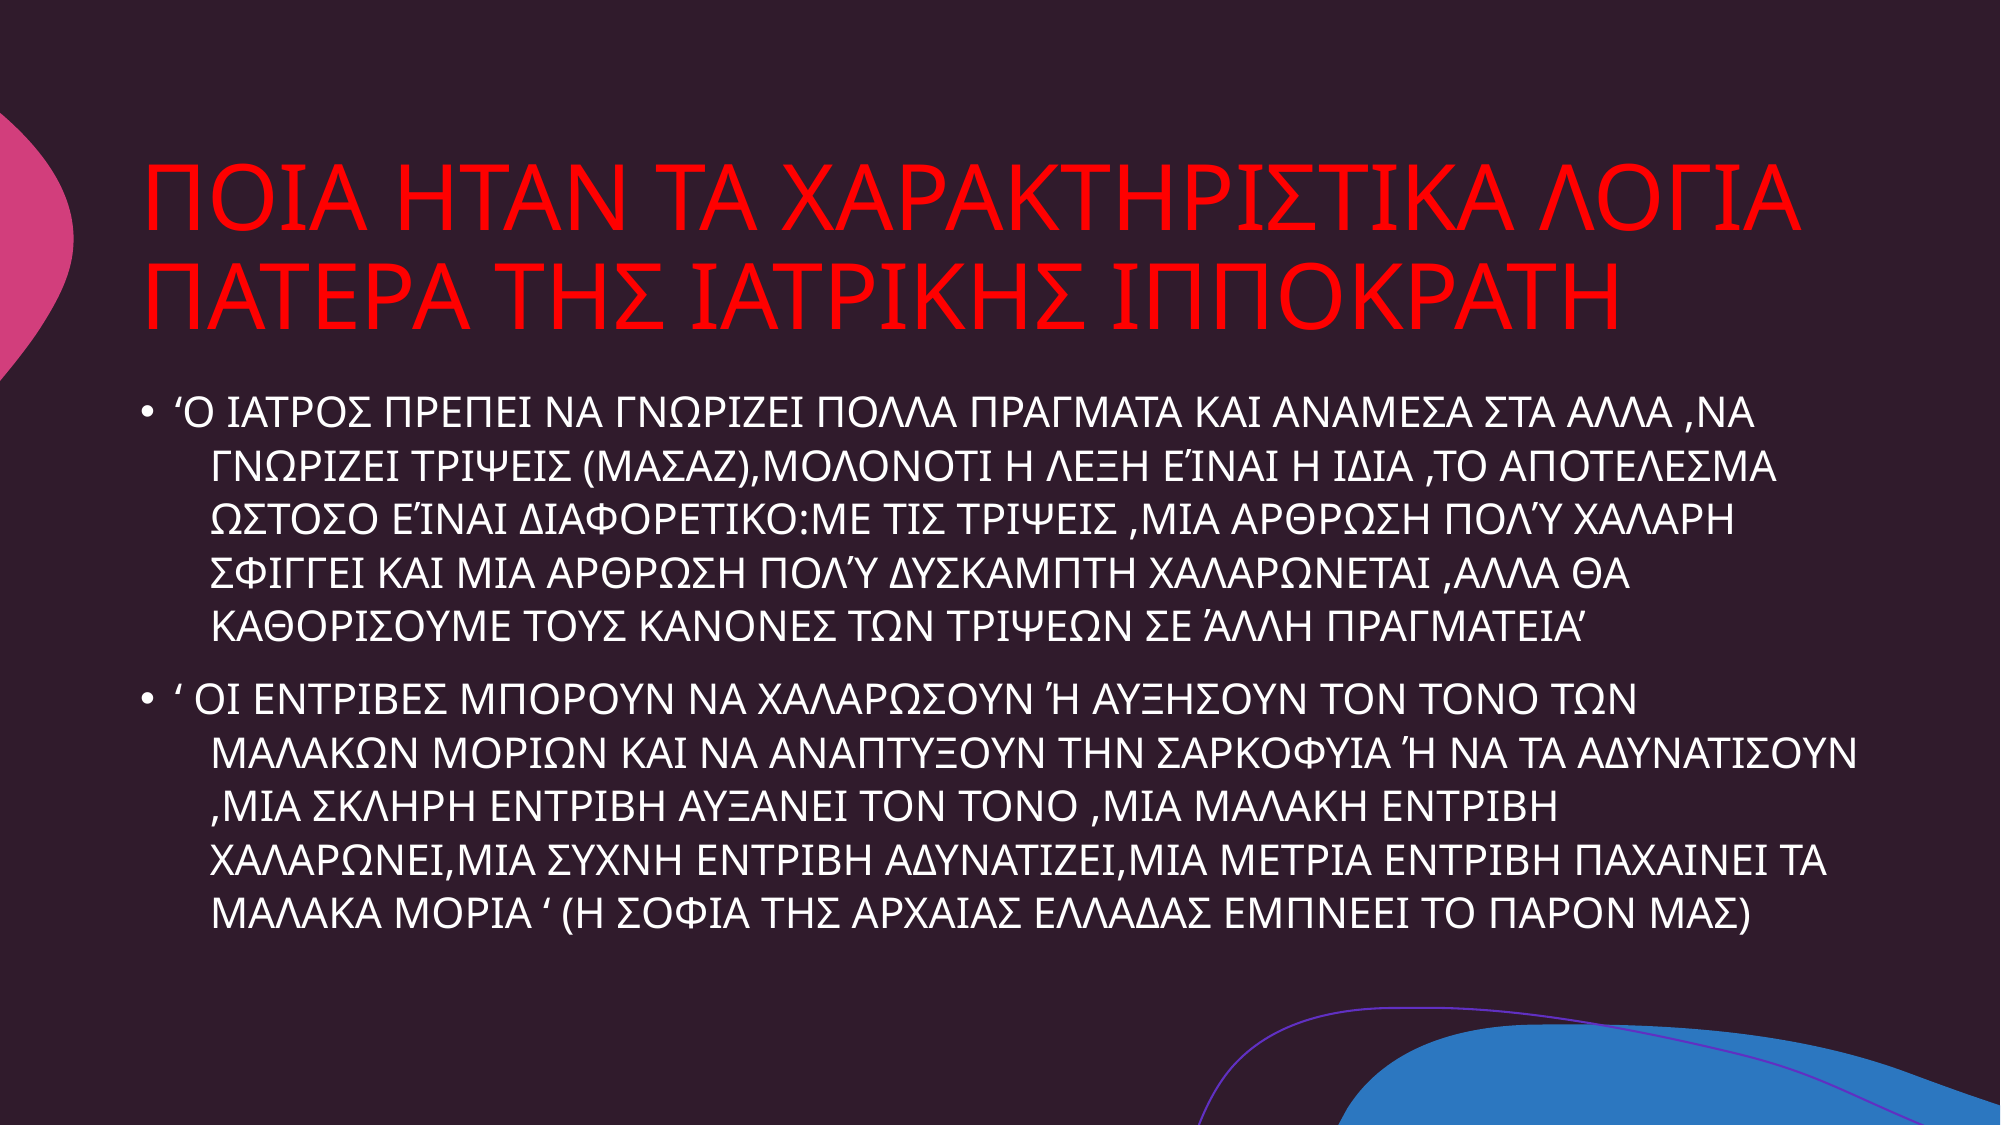

# ΠΟΙΑ ΗΤΑΝ ΤΑ ΧΑΡΑΚΤΗΡΙΣΤΙΚΑ ΛΟΓΙΑ ΠΑΤΕΡΑ ΤΗΣ ΙΑΤΡΙΚΗΣ ΙΠΠΟΚΡΑΤΗ
‘Ο ΙΑΤΡΟΣ ΠΡΕΠΕΙ ΝΑ ΓΝΩΡΙΖΕΙ ΠΟΛΛΑ ΠΡΑΓΜΑΤΑ ΚΑΙ ΑΝΑΜΕΣΑ ΣΤΑ ΑΛΛΑ ,ΝΑ ΓΝΩΡΙΖΕΙ ΤΡΙΨΕΙΣ (ΜΑΣΑΖ),ΜΟΛΟΝΟΤΙ Η ΛΕΞΗ ΕΊΝΑΙ Η ΙΔΙΑ ,ΤΟ ΑΠΟΤΕΛΕΣΜΑ ΩΣΤΟΣΟ ΕΊΝΑΙ ΔΙΑΦΟΡΕΤΙΚΟ:ΜΕ ΤΙΣ ΤΡΙΨΕΙΣ ,ΜΙΑ ΑΡΘΡΩΣΗ ΠΟΛΎ ΧΑΛΑΡΗ ΣΦΙΓΓΕΙ ΚΑΙ ΜΙΑ ΑΡΘΡΩΣΗ ΠΟΛΎ ΔΥΣΚΑΜΠΤΗ ΧΑΛΑΡΩΝΕΤΑΙ ,ΑΛΛΑ ΘΑ ΚΑΘΟΡΙΣΟΥΜΕ ΤΟΥΣ ΚΑΝΟΝΕΣ ΤΩΝ ΤΡΙΨΕΩΝ ΣΕ ΆΛΛΗ ΠΡΑΓΜΑΤΕΙΑ’
‘ ΟΙ ΕΝΤΡΙΒΕΣ ΜΠΟΡΟΥΝ ΝΑ ΧΑΛΑΡΩΣΟΥΝ Ή ΑΥΞΗΣΟΥΝ ΤΟΝ ΤΟΝΟ ΤΩΝ ΜΑΛΑΚΩΝ ΜΟΡΙΩΝ ΚΑΙ ΝΑ ΑΝΑΠΤΥΞΟΥΝ ΤΗΝ ΣΑΡΚΟΦΥΙΑ Ή ΝΑ ΤΑ ΑΔΥΝΑΤΙΣΟΥΝ ,ΜΙΑ ΣΚΛΗΡΗ ΕΝΤΡΙΒΗ ΑΥΞΑΝΕΙ ΤΟΝ ΤΟΝΟ ,ΜΙΑ ΜΑΛΑΚΗ ΕΝΤΡΙΒΗ ΧΑΛΑΡΩΝΕΙ,ΜΙΑ ΣΥΧΝΗ ΕΝΤΡΙΒΗ ΑΔΥΝΑΤΙΖΕΙ,ΜΙΑ ΜΕΤΡΙΑ ΕΝΤΡΙΒΗ ΠΑΧΑΙΝΕΙ ΤΑ ΜΑΛΑΚΑ ΜΟΡΙΑ ‘ (Η ΣΟΦΙΑ ΤΗΣ ΑΡΧΑΙΑΣ ΕΛΛΑΔΑΣ ΕΜΠΝΕΕΙ ΤΟ ΠΑΡΟΝ ΜΑΣ)